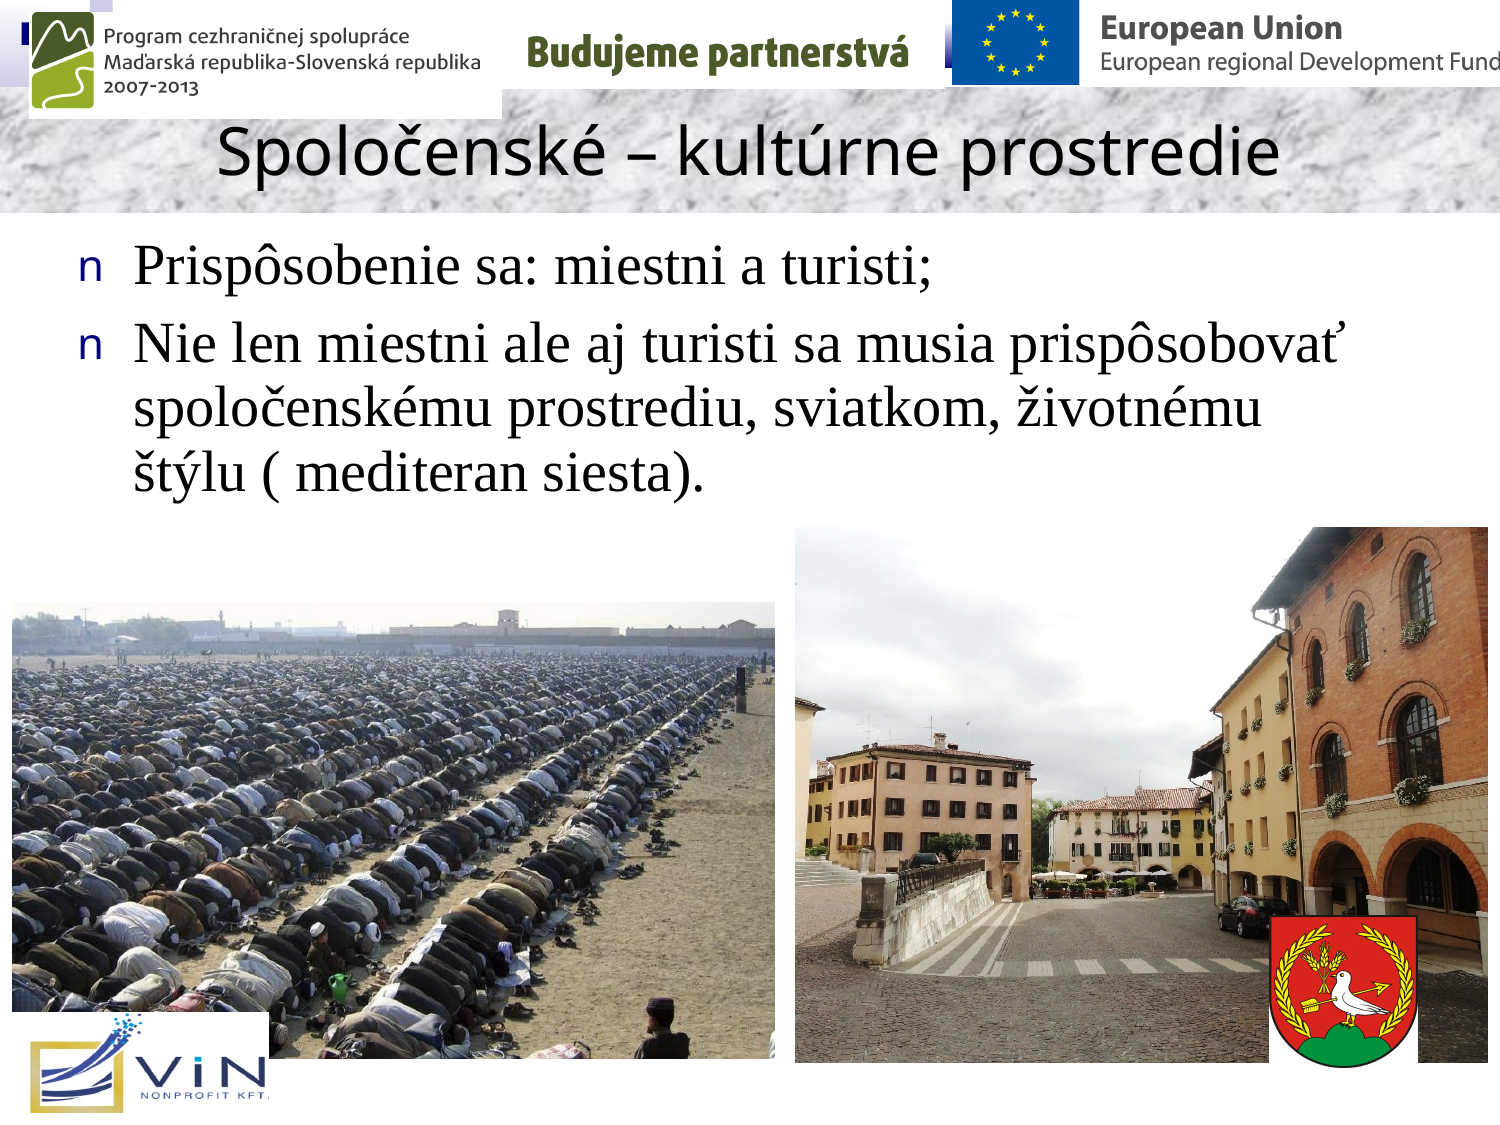

Spoločenské – kultúrne prostredie
# Prispôsobenie sa: miestni a turisti;
Nie len miestni ale aj turisti sa musia prispôsobovať spoločenskému prostrediu, sviatkom, životnému štýlu ( mediteran siesta).